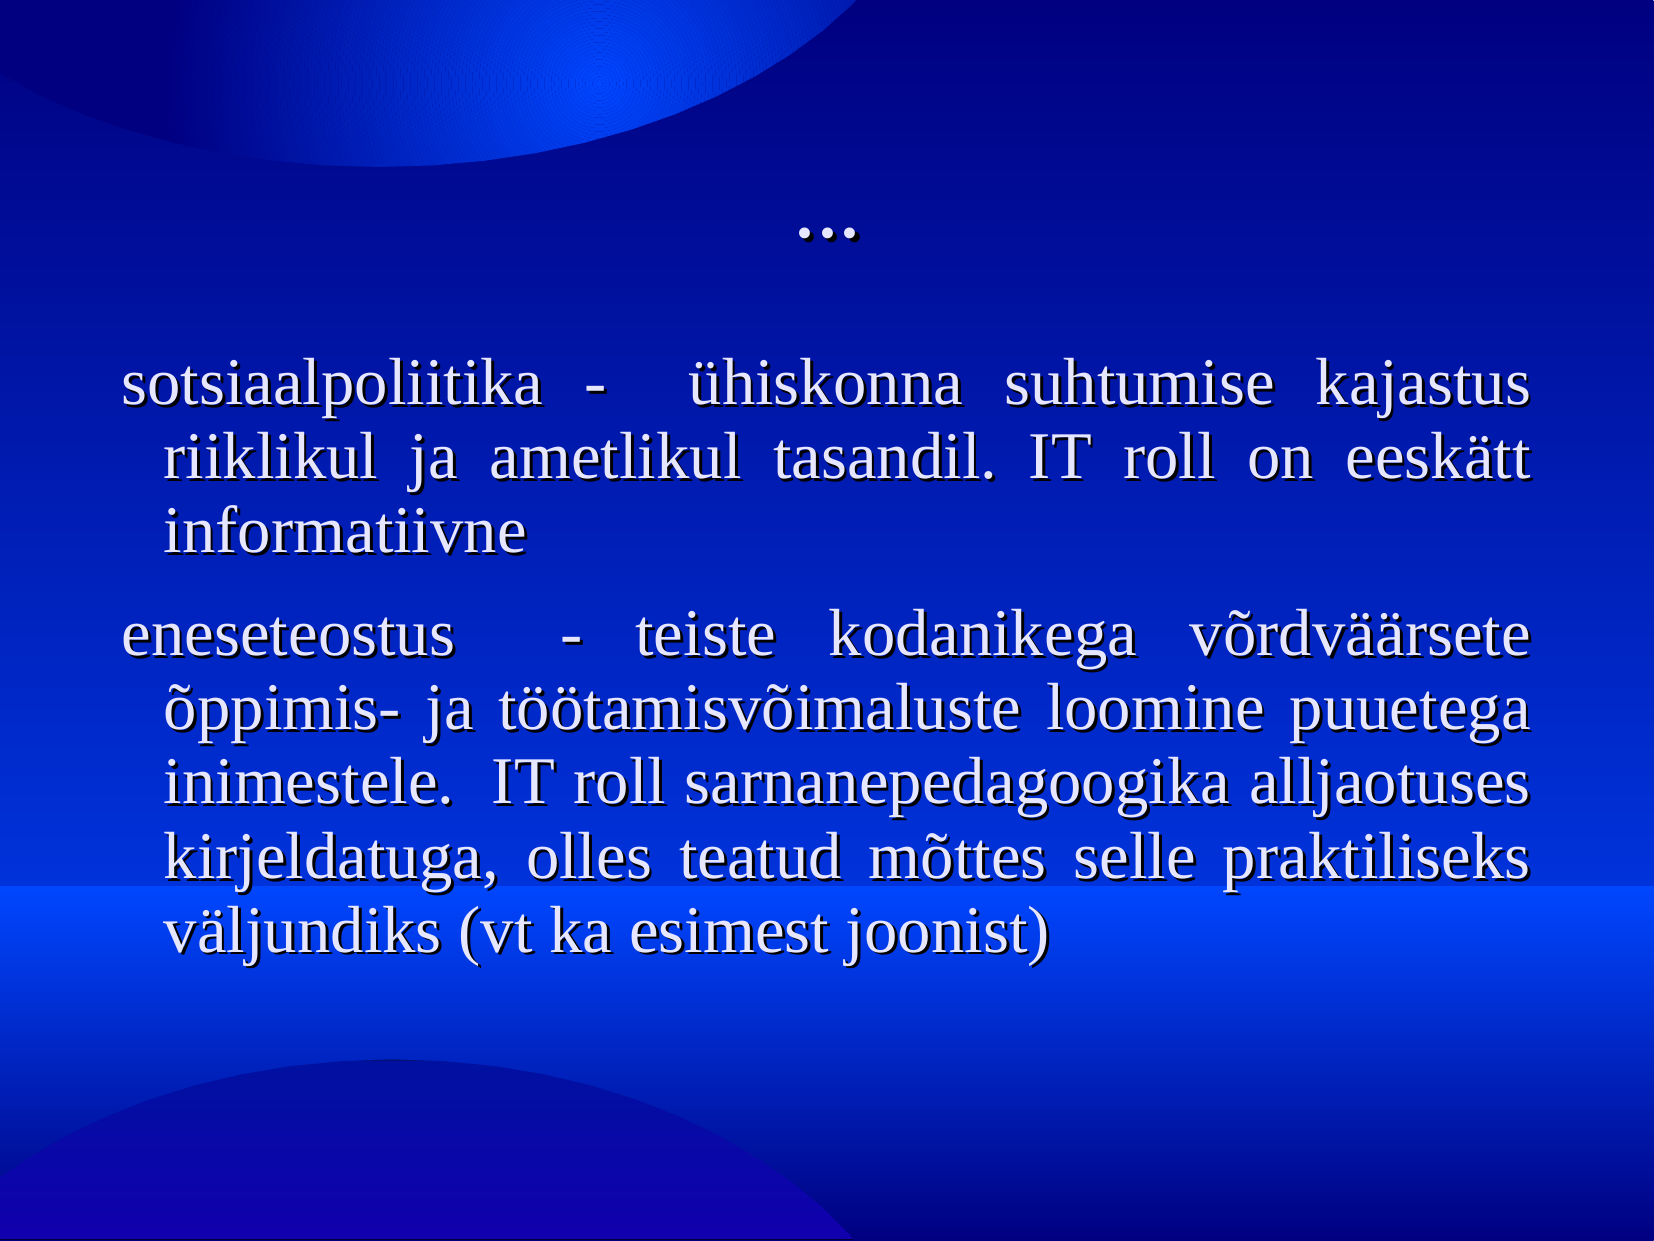

# ...
sotsiaalpoliitika - ühiskonna suhtumise kajastus riiklikul ja ametlikul tasandil. IT roll on eeskätt informatiivne
eneseteostus - teiste kodanikega võrdväärsete õppimis- ja töötamisvõimaluste loomine puuetega inimestele. IT roll sarnanepedagoogika alljaotuses kirjeldatuga, olles teatud mõttes selle praktiliseks väljundiks (vt ka esimest joonist)